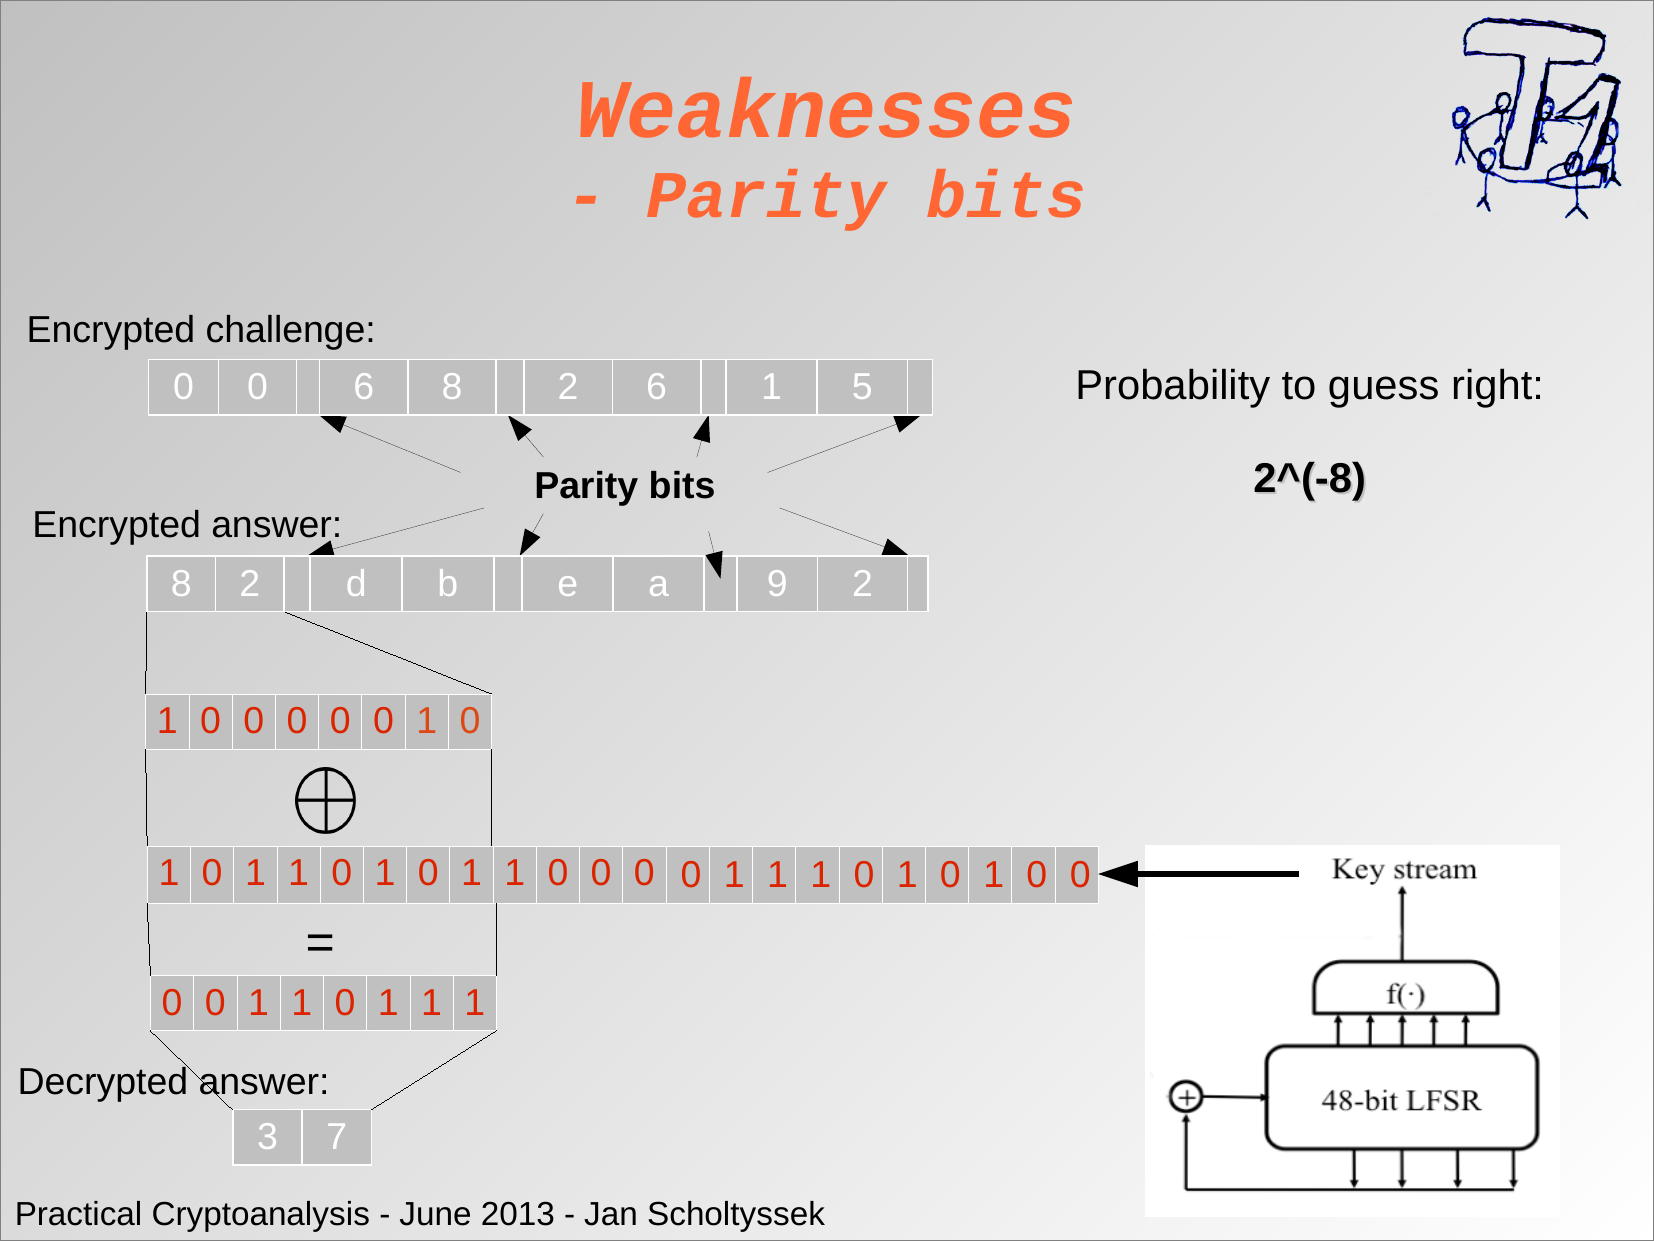

# Weaknesses - Parity bits
Encrypted challenge:
Probability to guess right:
2^(-8)
| 0 | 0 | | 6 | 8 | | 2 | 6 | | 1 | 5 | |
| --- | --- | --- | --- | --- | --- | --- | --- | --- | --- | --- | --- |
Parity bits
Encrypted answer:
| 8 | 2 | | d | b | | e | a | | 9 | 2 | |
| --- | --- | --- | --- | --- | --- | --- | --- | --- | --- | --- | --- |
| 1 | 0 | 0 | 0 | 0 | 0 | 1 | 0 |
| --- | --- | --- | --- | --- | --- | --- | --- |
| 1 | 0 | 1 | 1 | 0 | 1 | 0 | 1 | 1 | 0 | 0 | 0 | 0 | 1 | 1 | 1 | 0 | 1 | 0 | 1 | 0 | 0 |
| --- | --- | --- | --- | --- | --- | --- | --- | --- | --- | --- | --- | --- | --- | --- | --- | --- | --- | --- | --- | --- | --- |
=
| 0 | 0 | 1 | 1 | 0 | 1 | 1 | 1 |
| --- | --- | --- | --- | --- | --- | --- | --- |
Decrypted answer:
| 3 | 7 |
| --- | --- |
Practical Cryptoanalysis - June 2013 - Jan Scholtyssek